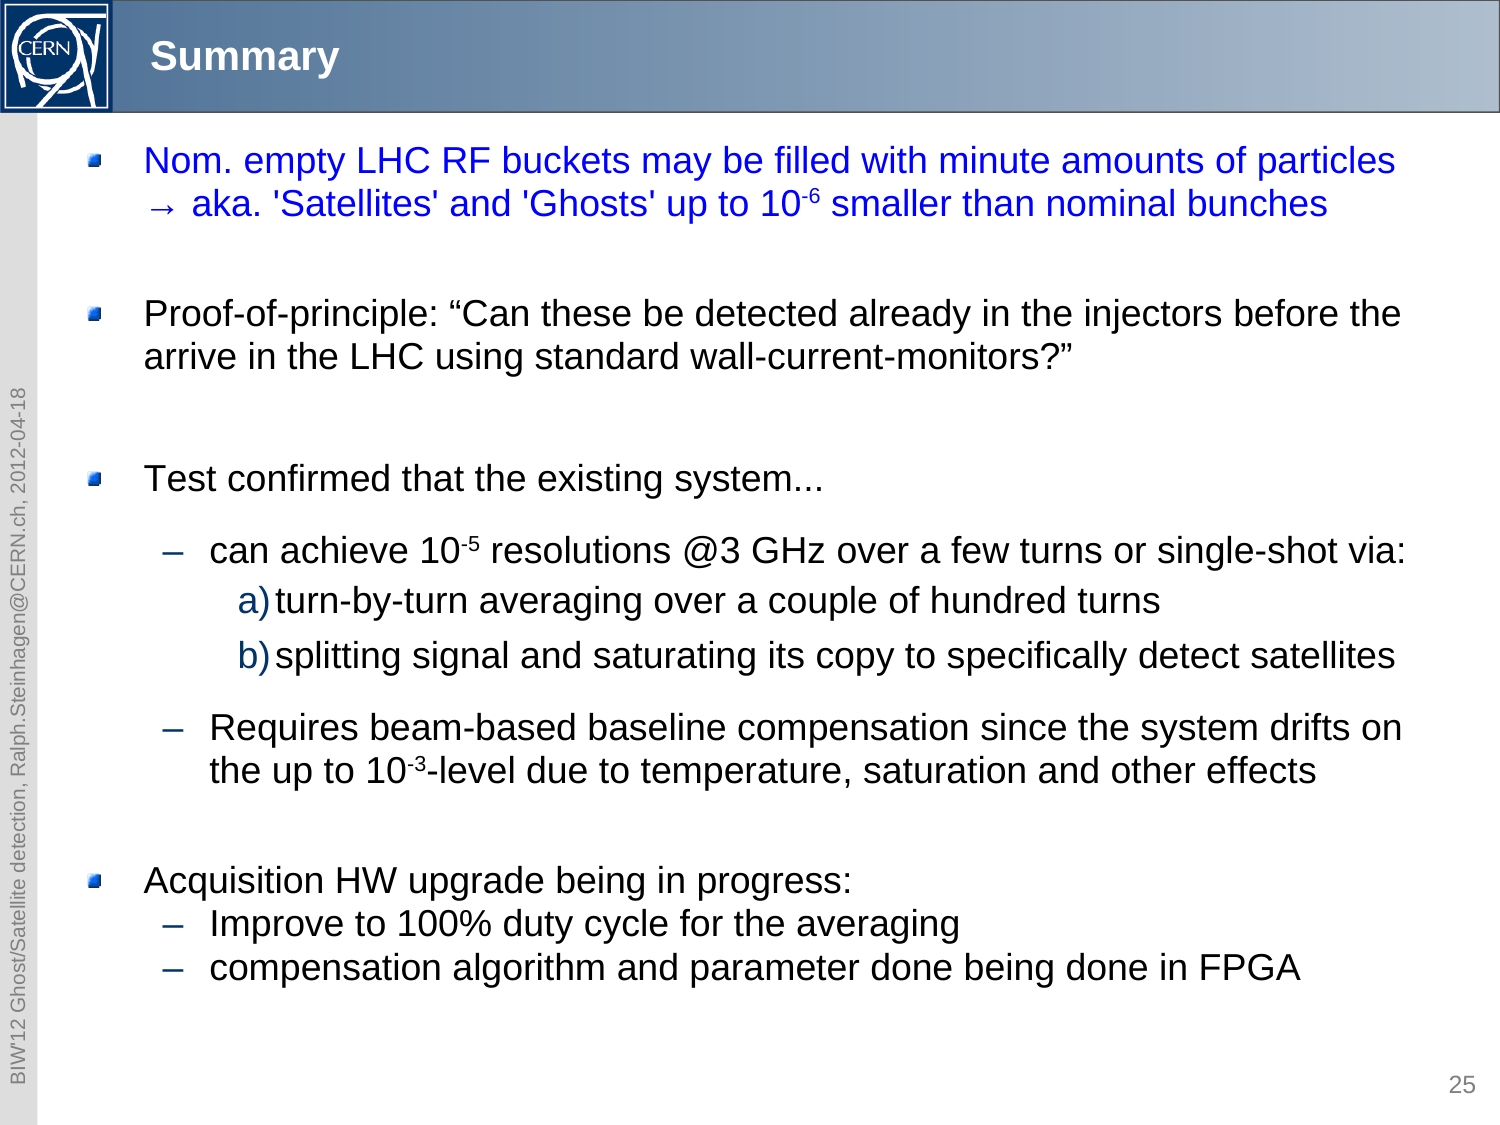

# Summary
Nom. empty LHC RF buckets may be filled with minute amounts of particles	→ aka. 'Satellites' and 'Ghosts' up to 10-6 smaller than nominal bunches
Proof-of-principle: “Can these be detected already in the injectors before the arrive in the LHC using standard wall-current-monitors?”
Test confirmed that the existing system...
can achieve 10-5 resolutions @3 GHz over a few turns or single-shot via:
turn-by-turn averaging over a couple of hundred turns
splitting signal and saturating its copy to specifically detect satellites
Requires beam-based baseline compensation since the system drifts on the up to 10-3-level due to temperature, saturation and other effects
Acquisition HW upgrade being in progress:
Improve to 100% duty cycle for the averaging
compensation algorithm and parameter done being done in FPGA